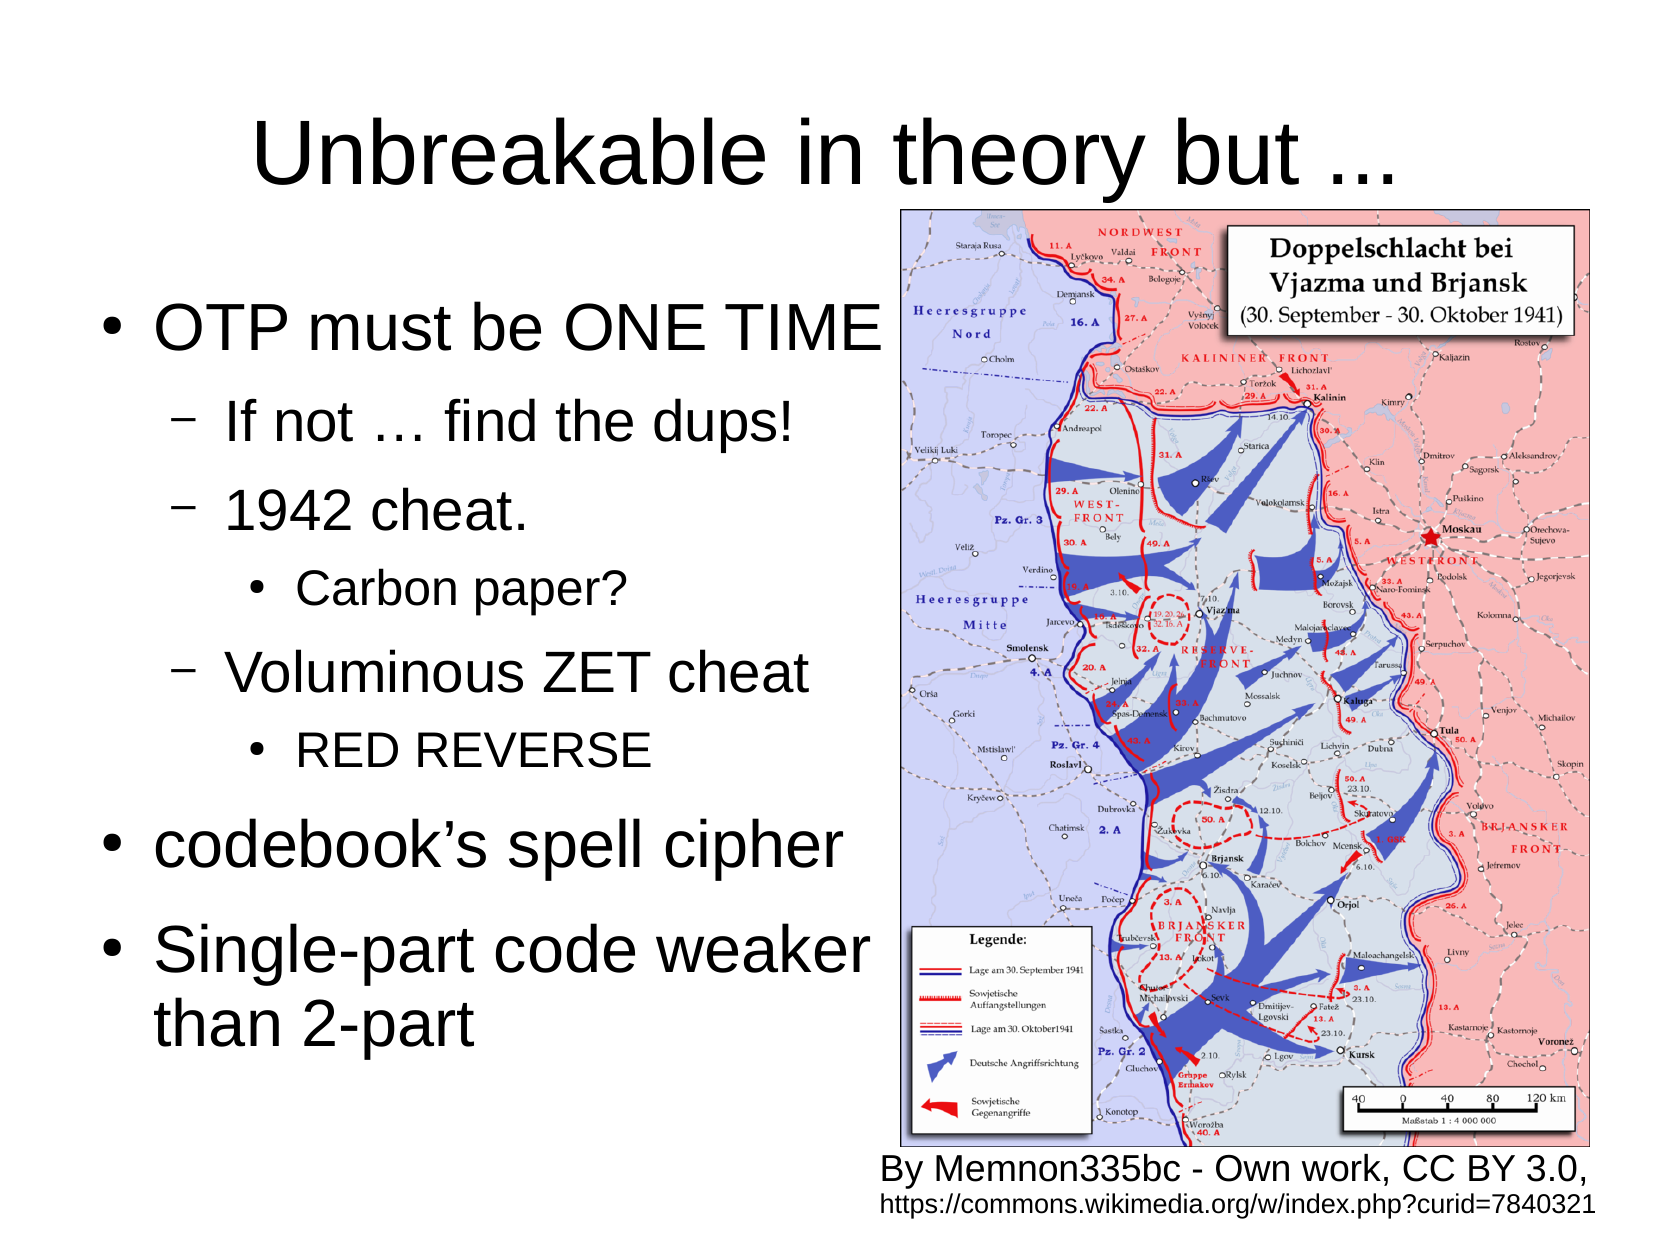

# Unbreakable in theory but ...
OTP must be ONE TIME
If not … find the dups!
1942 cheat.
Carbon paper?
Voluminous ZET cheat
RED REVERSE
codebook’s spell cipher
Single-part code weaker than 2-part
By Memnon335bc - Own work, CC BY 3.0, https://commons.wikimedia.org/w/index.php?curid=7840321